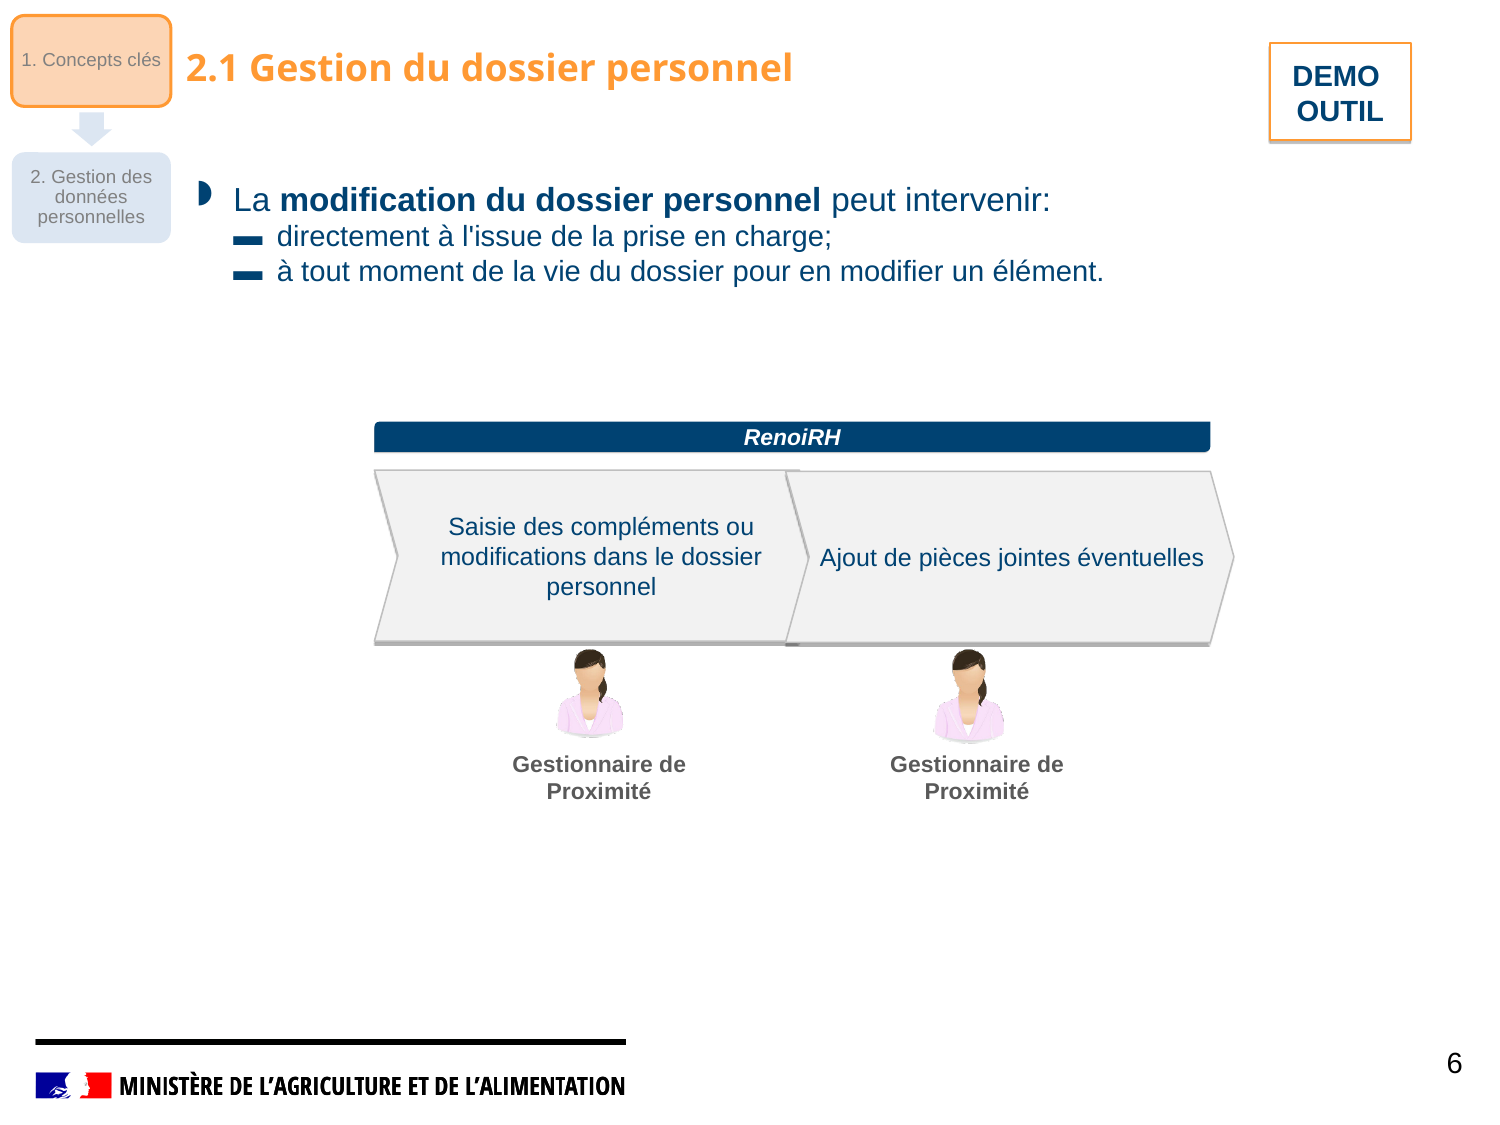

1. Concepts clés
2.1 Gestion du dossier personnel
DEMO
OUTIL
La modification du dossier personnel peut intervenir:
 directement à l'issue de la prise en charge;
 à tout moment de la vie du dossier pour en modifier un élément.
2. Gestion des données personnelles
RenoiRH
Saisie des compléments ou modifications dans le dossier personnel
Ajout de pièces jointes éventuelles
Gestionnaire de Proximité
Gestionnaire de Proximité